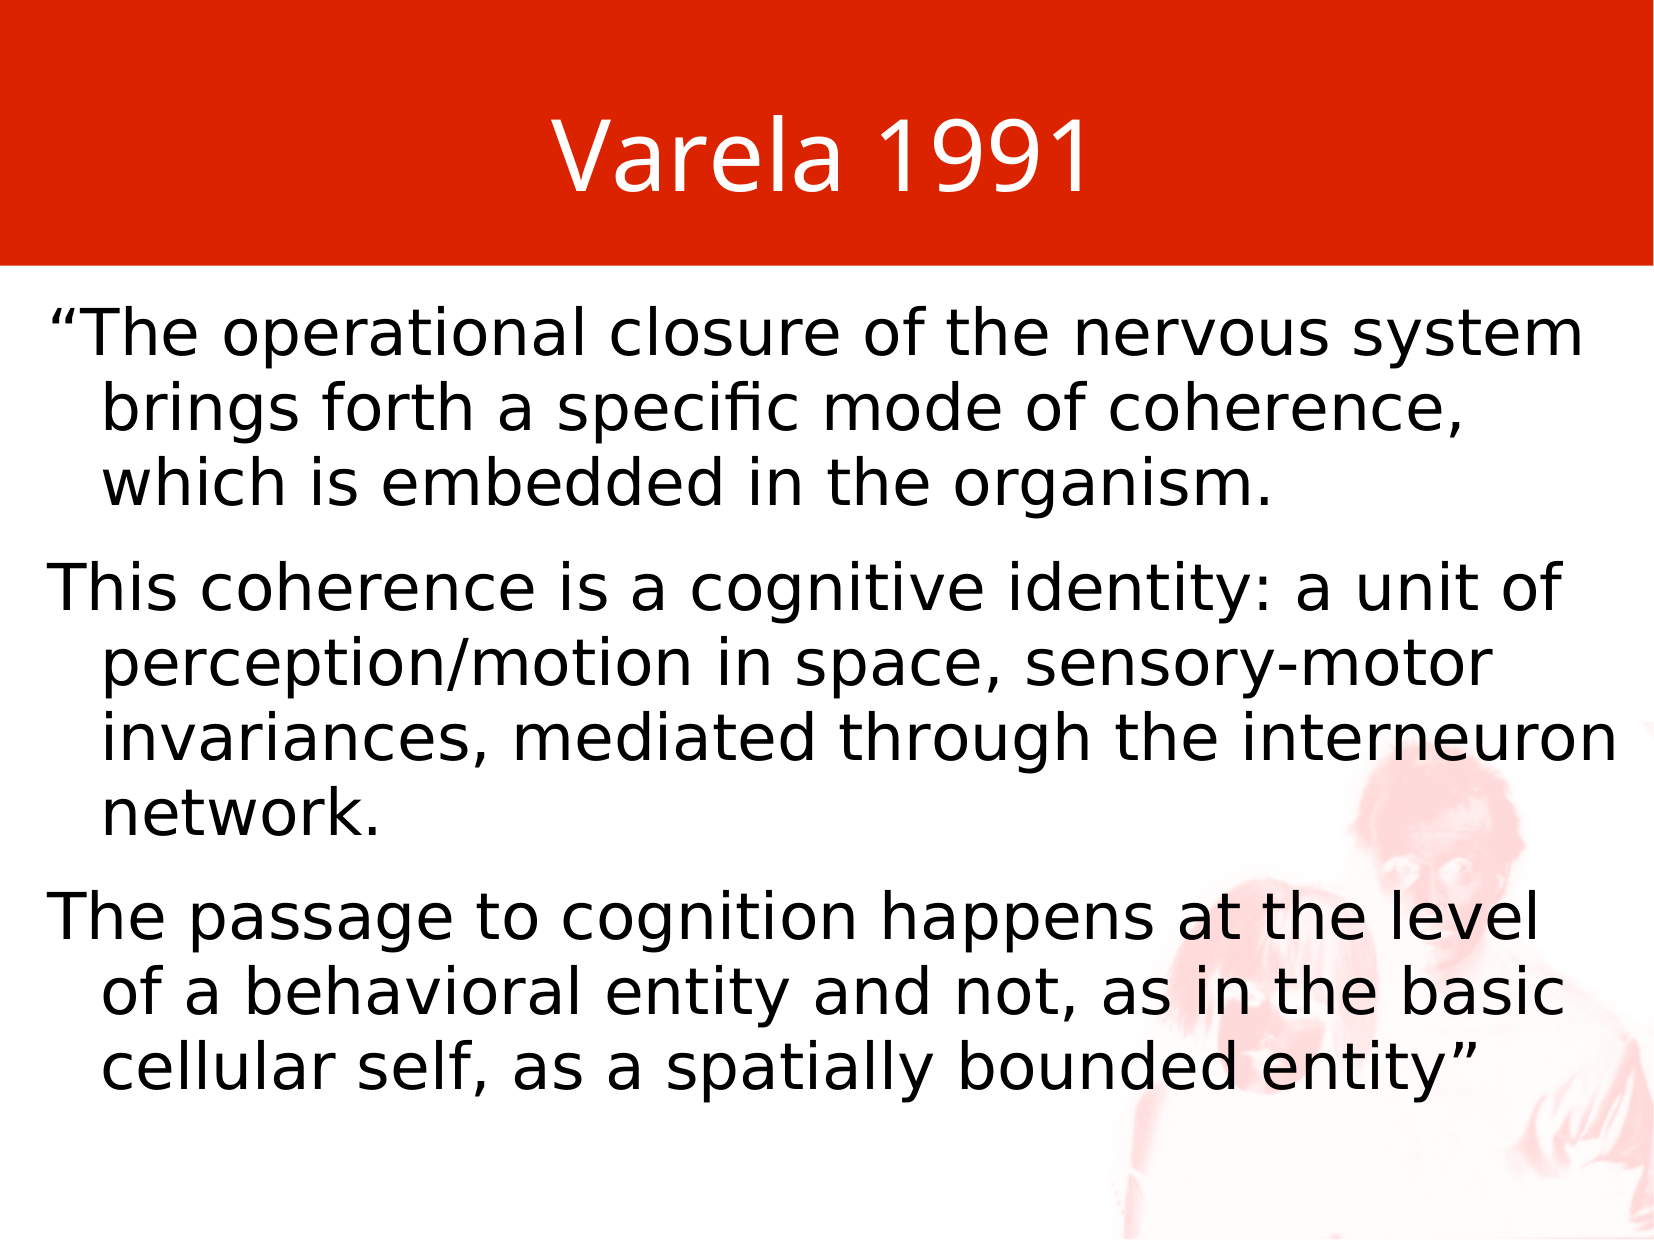

# Varela 1991
“The operational closure of the nervous system brings forth a specific mode of coherence, which is embedded in the organism.
This coherence is a cognitive identity: a unit of perception/motion in space, sensory-motor invariances, mediated through the interneuron network.
The passage to cognition happens at the level of a behavioral entity and not, as in the basic cellular self, as a spatially bounded entity”